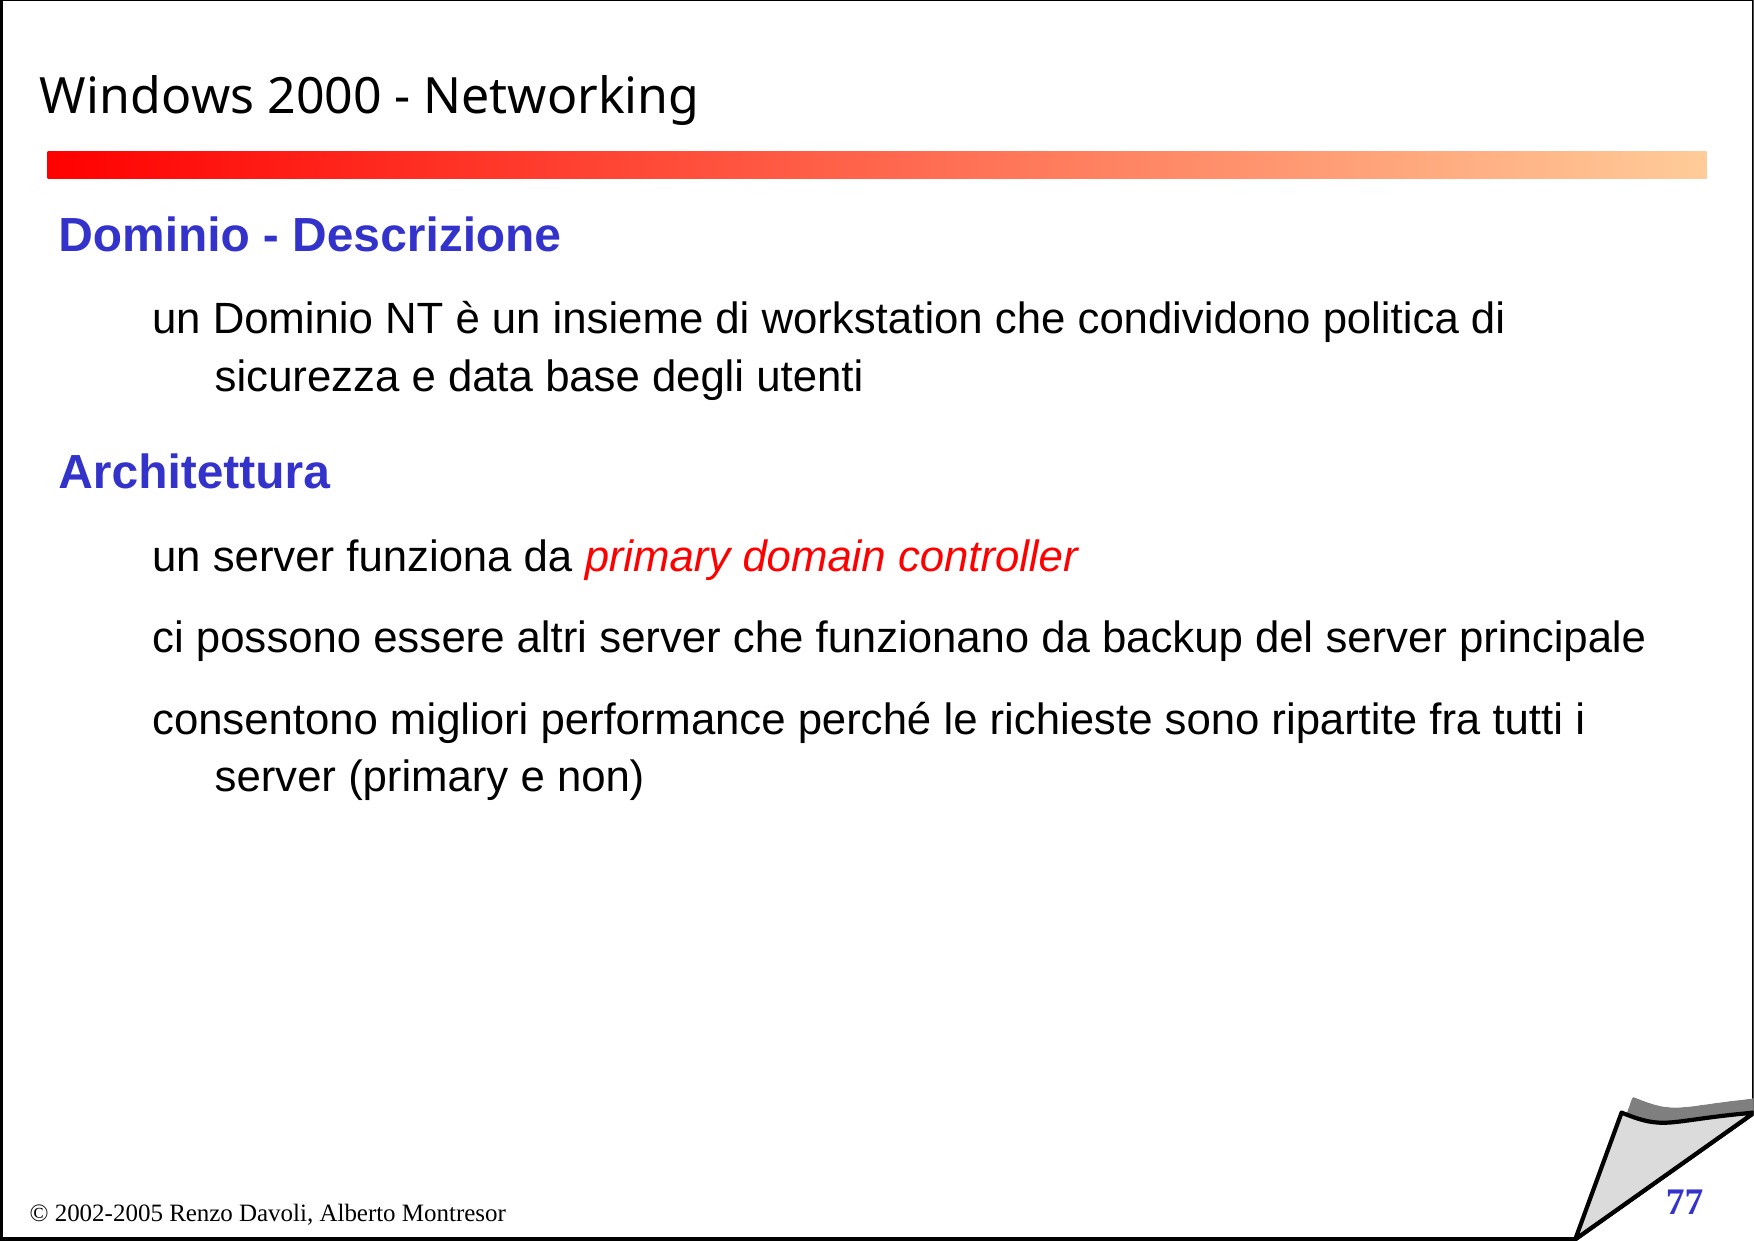

# Windows 2000 - Networking
Dominio - Descrizione
un Dominio NT è un insieme di workstation che condividono politica di sicurezza e data base degli utenti
Architettura
un server funziona da primary domain controller
ci possono essere altri server che funzionano da backup del server principale
consentono migliori performance perché le richieste sono ripartite fra tutti i server (primary e non)